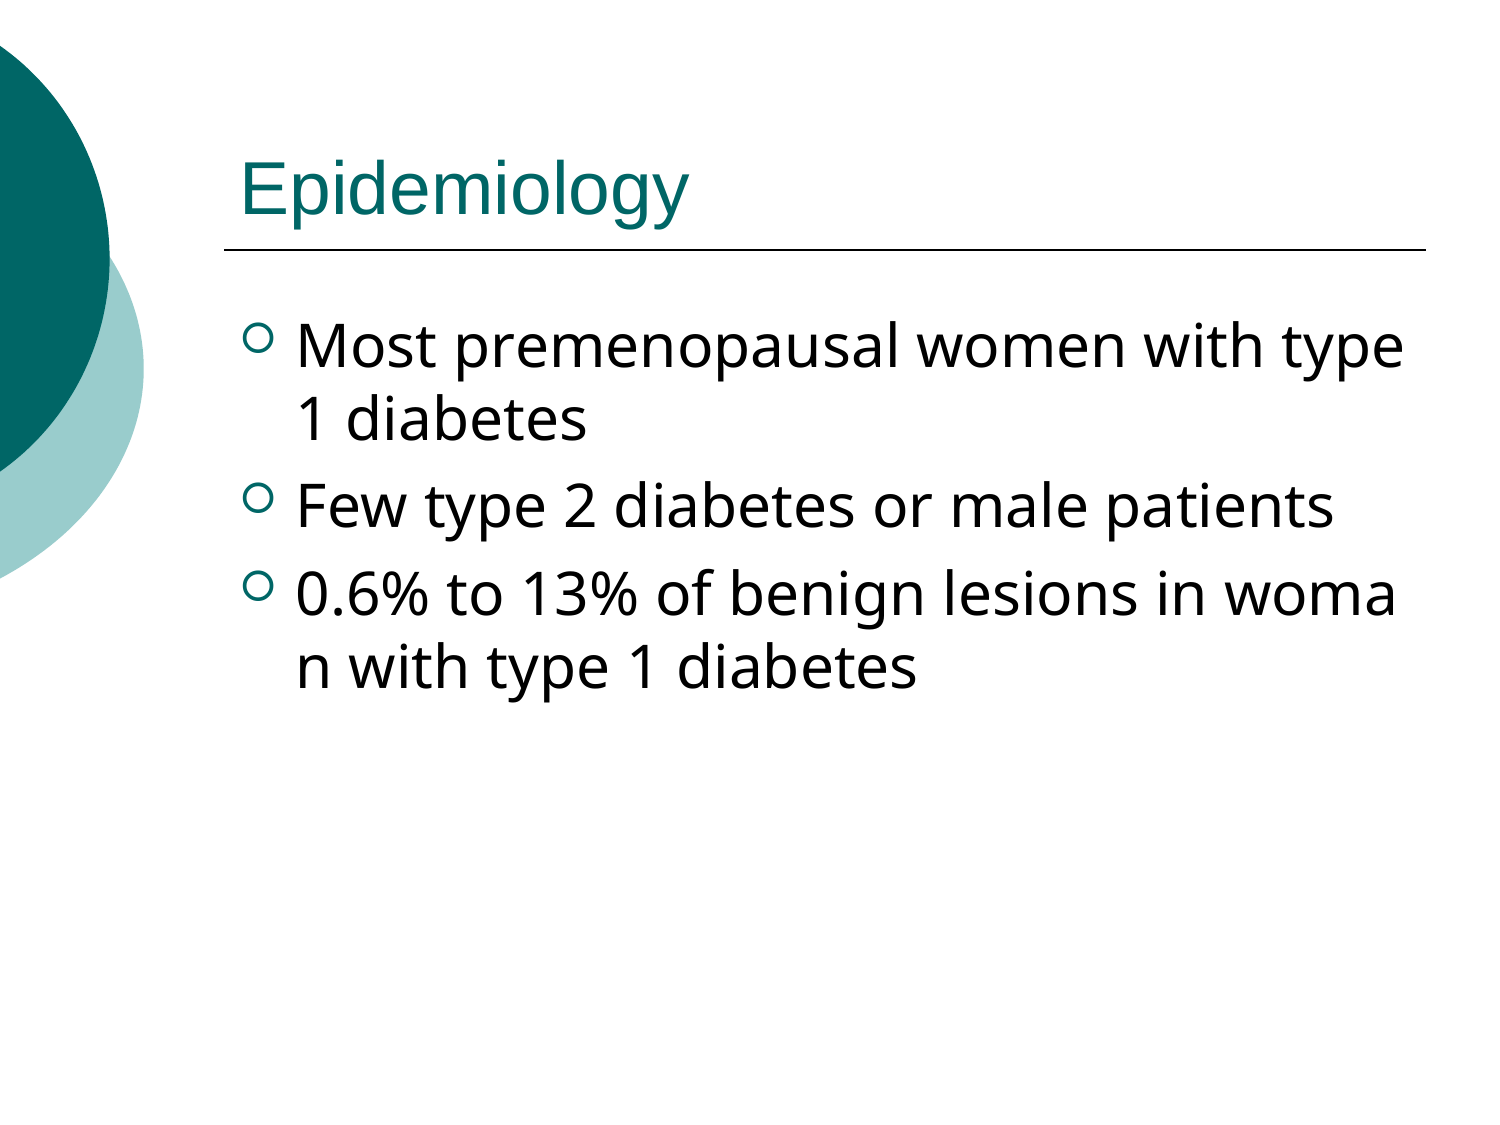

# Epidemiology
Most premenopausal women with type 1 diabetes
Few type 2 diabetes or male patients
0.6% to 13% of benign lesions in woman with type 1 diabetes